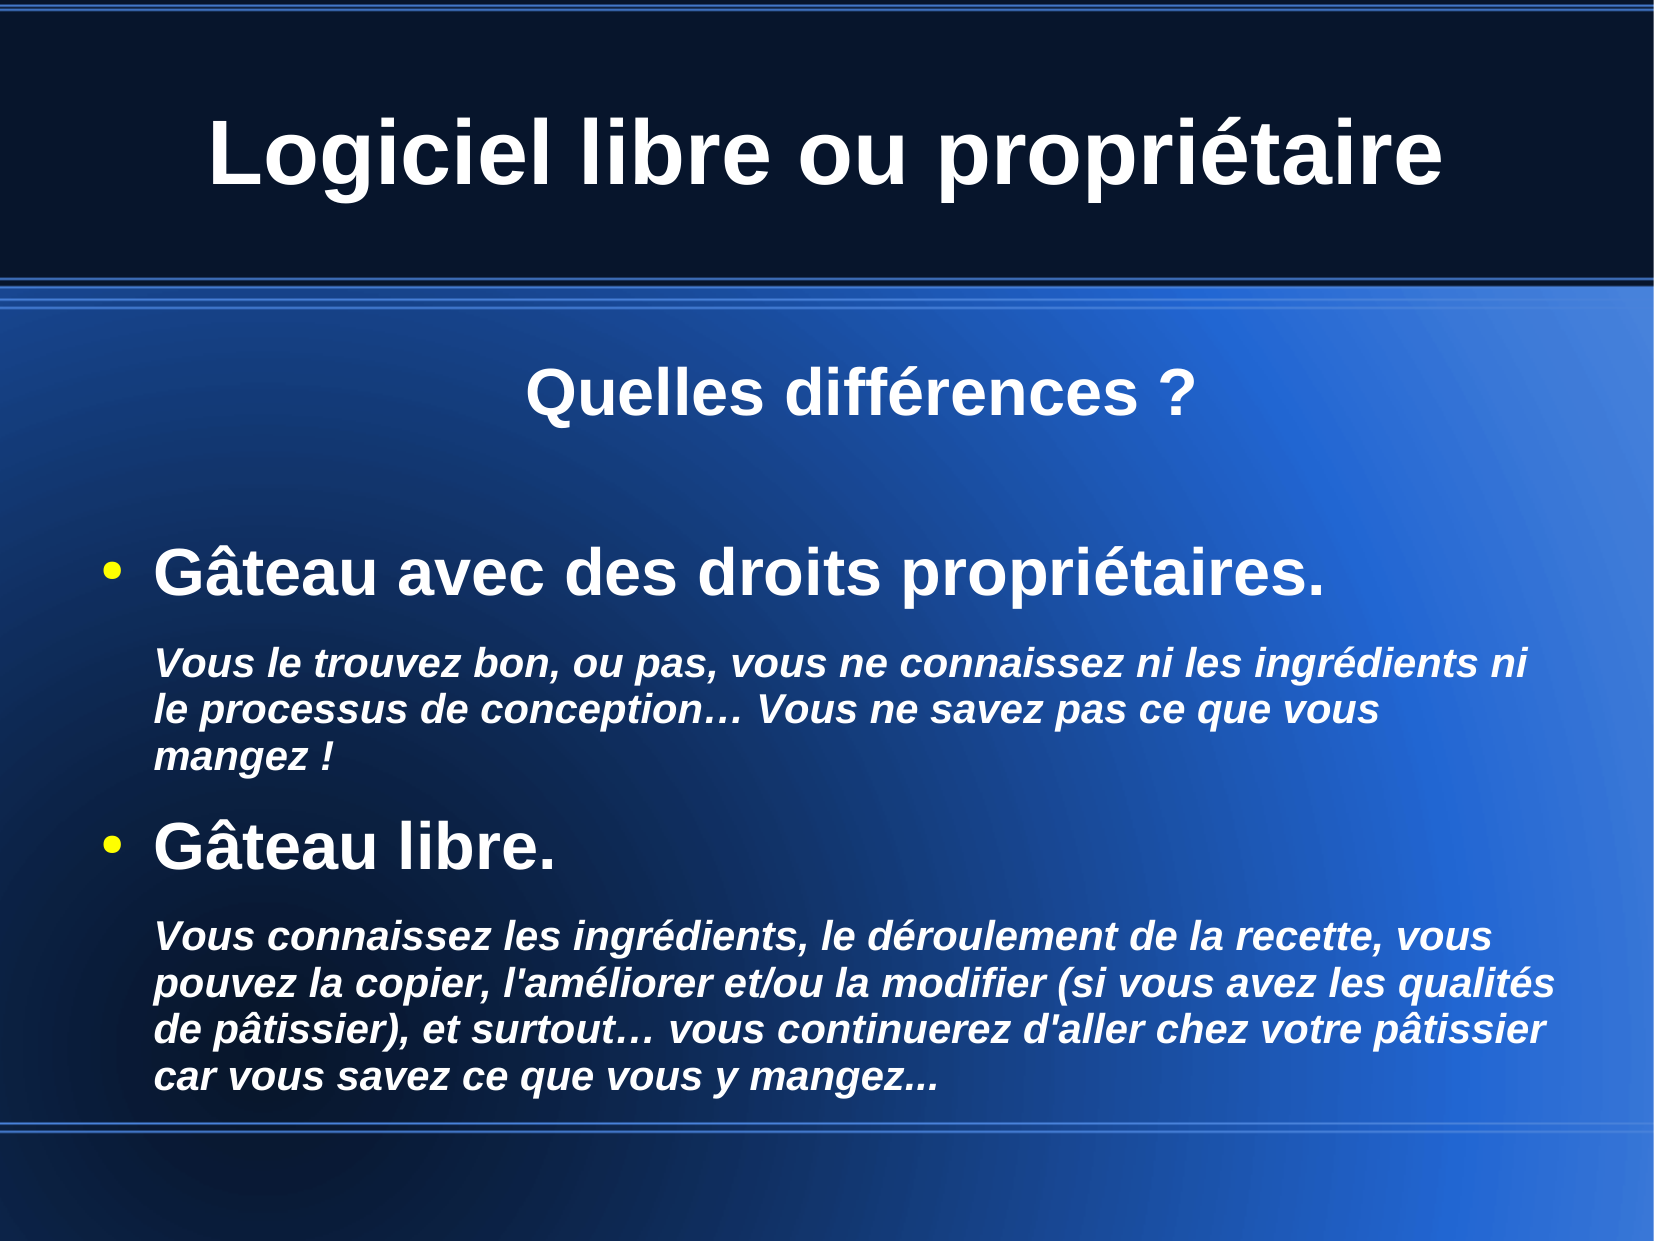

# Logiciel libre ou propriétaire
Quelles différences ?
Gâteau avec des droits propriétaires.
Vous le trouvez bon, ou pas, vous ne connaissez ni les ingrédients ni le processus de conception… Vous ne savez pas ce que vous mangez !
Gâteau libre.
Vous connaissez les ingrédients, le déroulement de la recette, vous pouvez la copier, l'améliorer et/ou la modifier (si vous avez les qualités de pâtissier), et surtout… vous continuerez d'aller chez votre pâtissier car vous savez ce que vous y mangez...